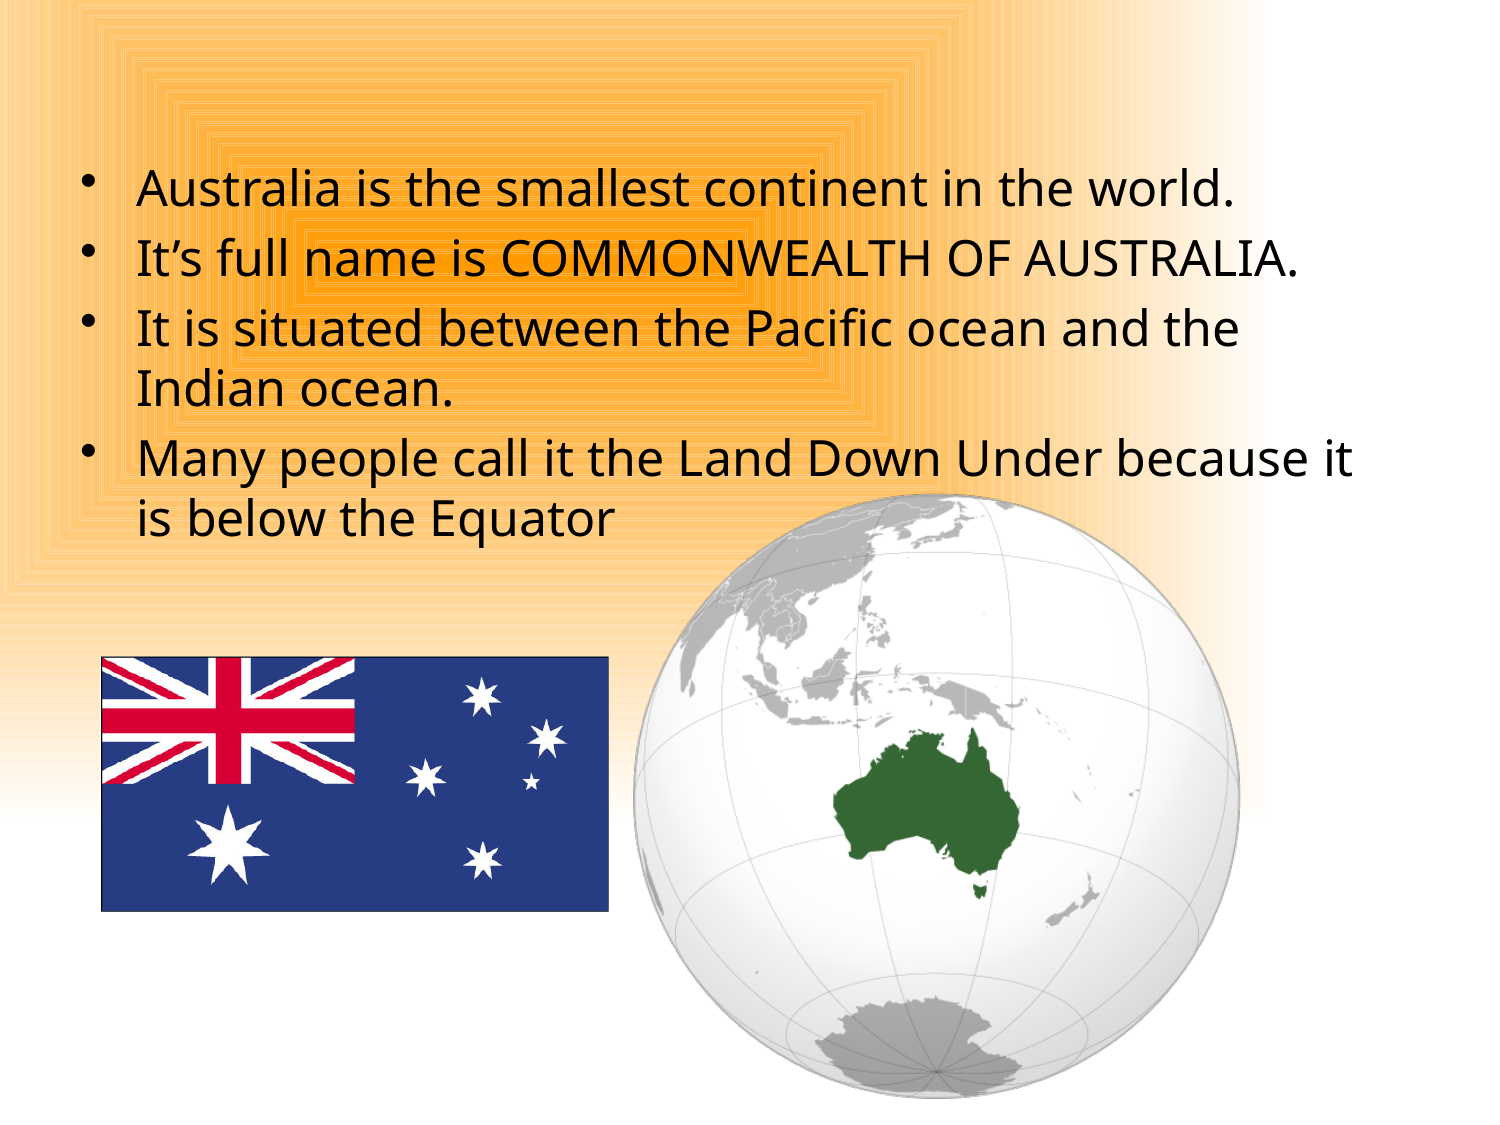

#
Australia is the smallest continent in the world.
It’s full name is COMMONWEALTH OF AUSTRALIA.
It is situated between the Pacific ocean and the Indian ocean.
Many people call it the Land Down Under because it is below the Equator